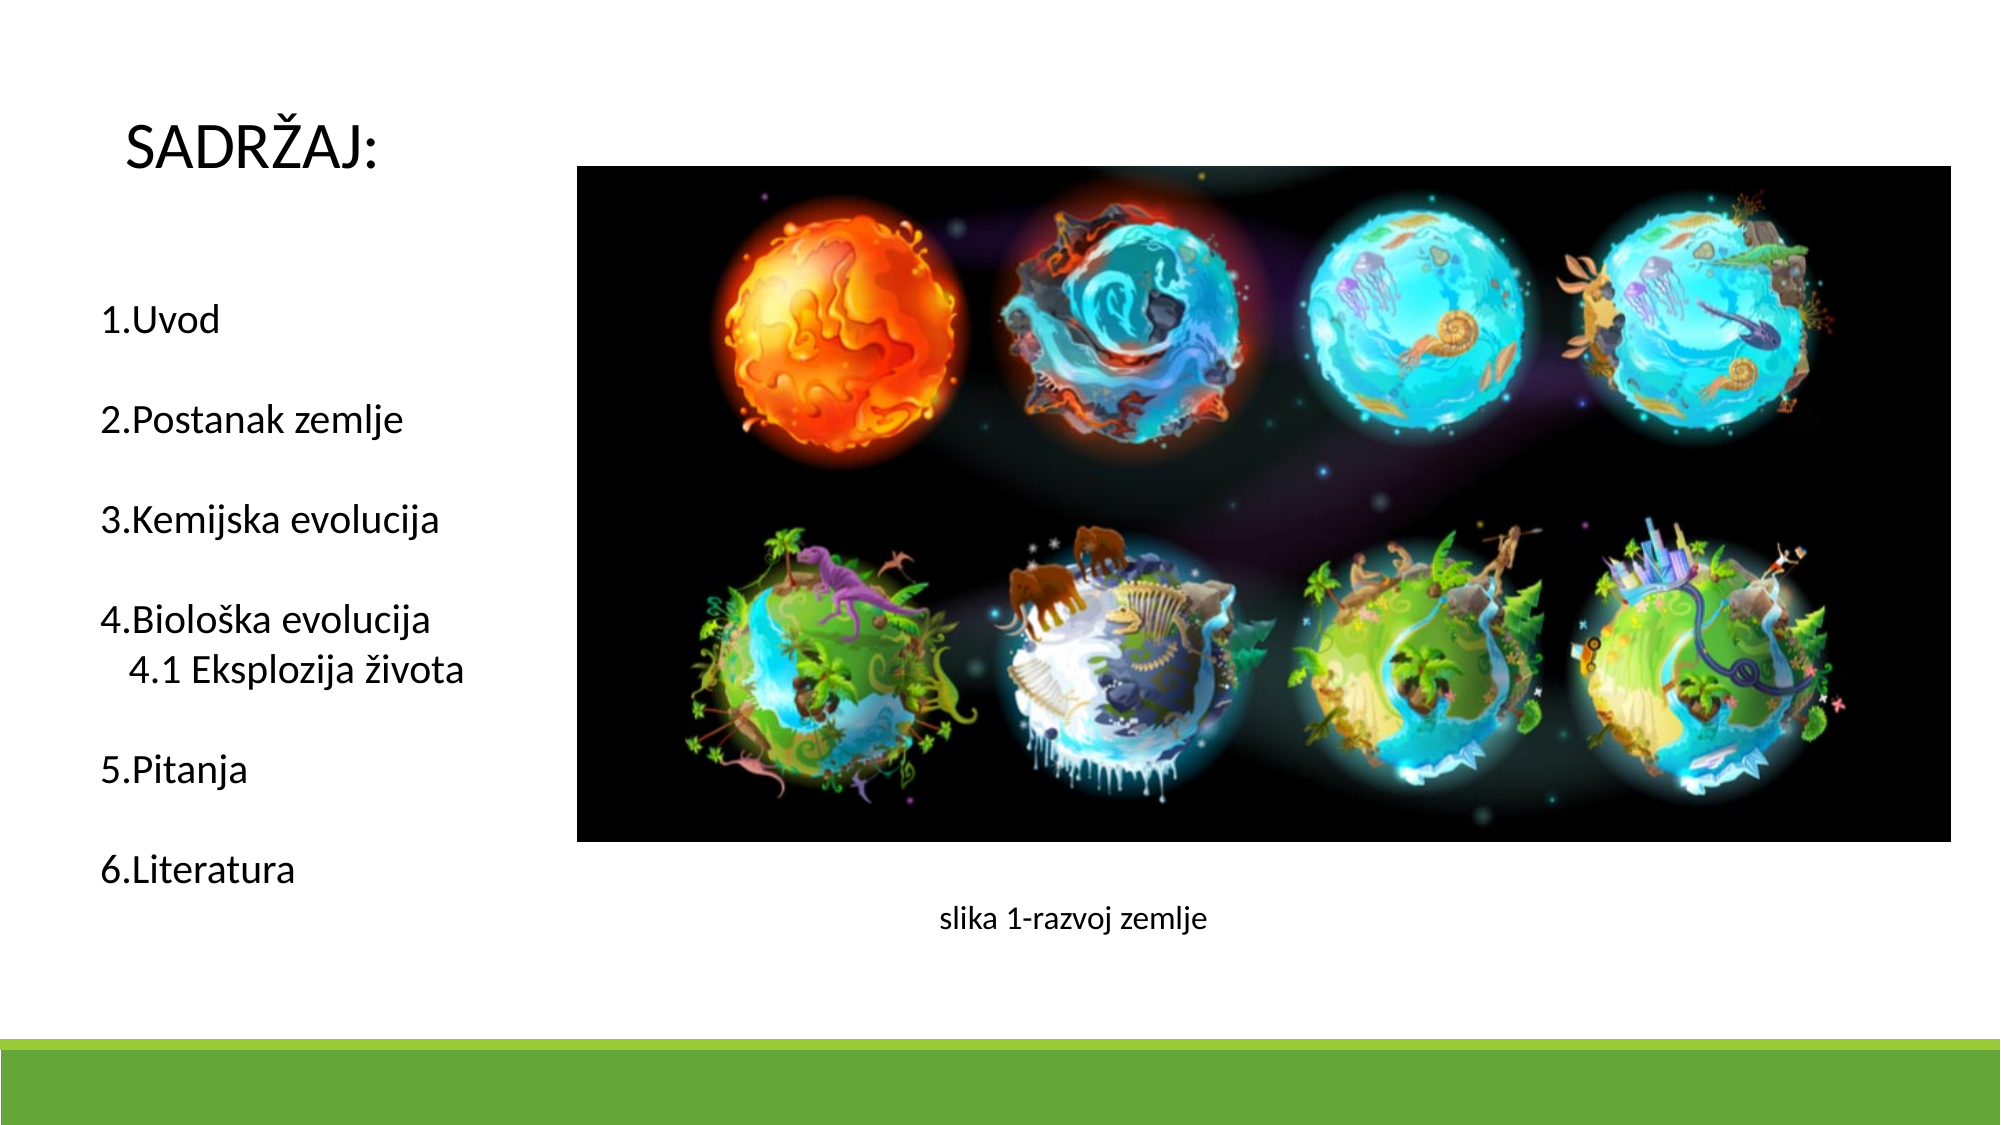

SADRŽAJ:
1.Uvod
2.Postanak zemlje
3.Kemijska evolucija
4.Biološka evolucija
 4.1 Eksplozija života
5.Pitanja
6.Literatura
slika 1-razvoj zemlje